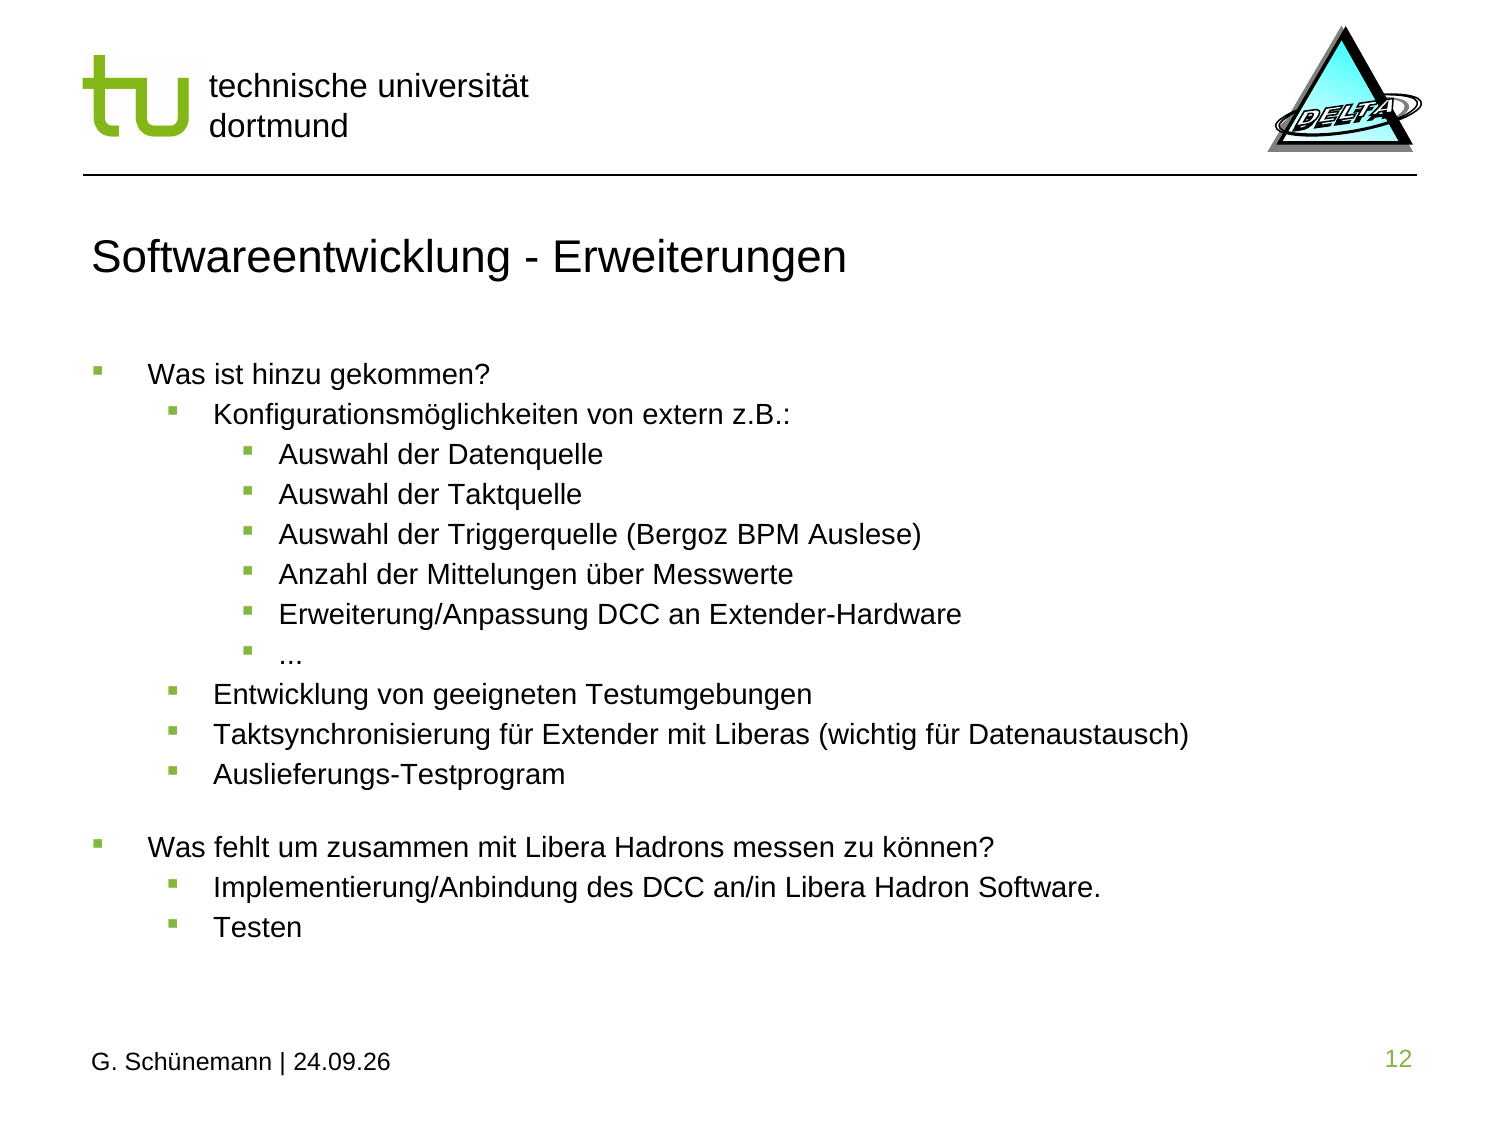

# Softwareentwicklung - Erweiterungen
Was ist hinzu gekommen?
Konfigurationsmöglichkeiten von extern z.B.:
Auswahl der Datenquelle
Auswahl der Taktquelle
Auswahl der Triggerquelle (Bergoz BPM Auslese)
Anzahl der Mittelungen über Messwerte
Erweiterung/Anpassung DCC an Extender-Hardware
...
Entwicklung von geeigneten Testumgebungen
Taktsynchronisierung für Extender mit Liberas (wichtig für Datenaustausch)
Auslieferungs-Testprogram
Was fehlt um zusammen mit Libera Hadrons messen zu können?
Implementierung/Anbindung des DCC an/in Libera Hadron Software.
Testen